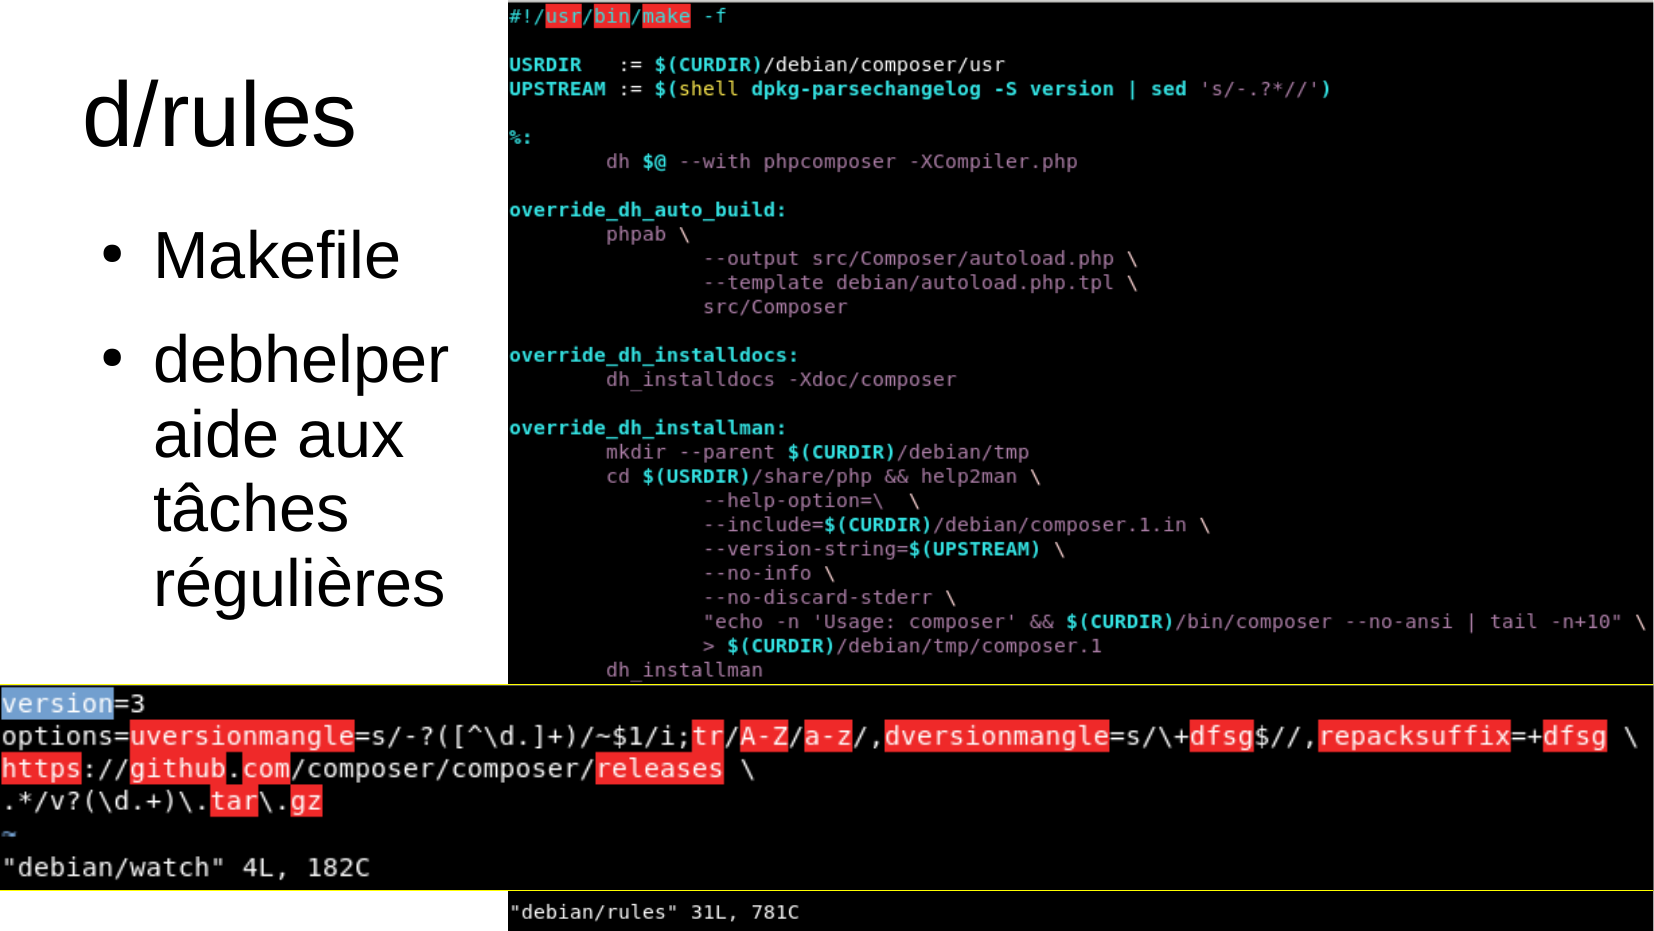

# d/rules
Makefile
debhelper aide aux tâches régulières